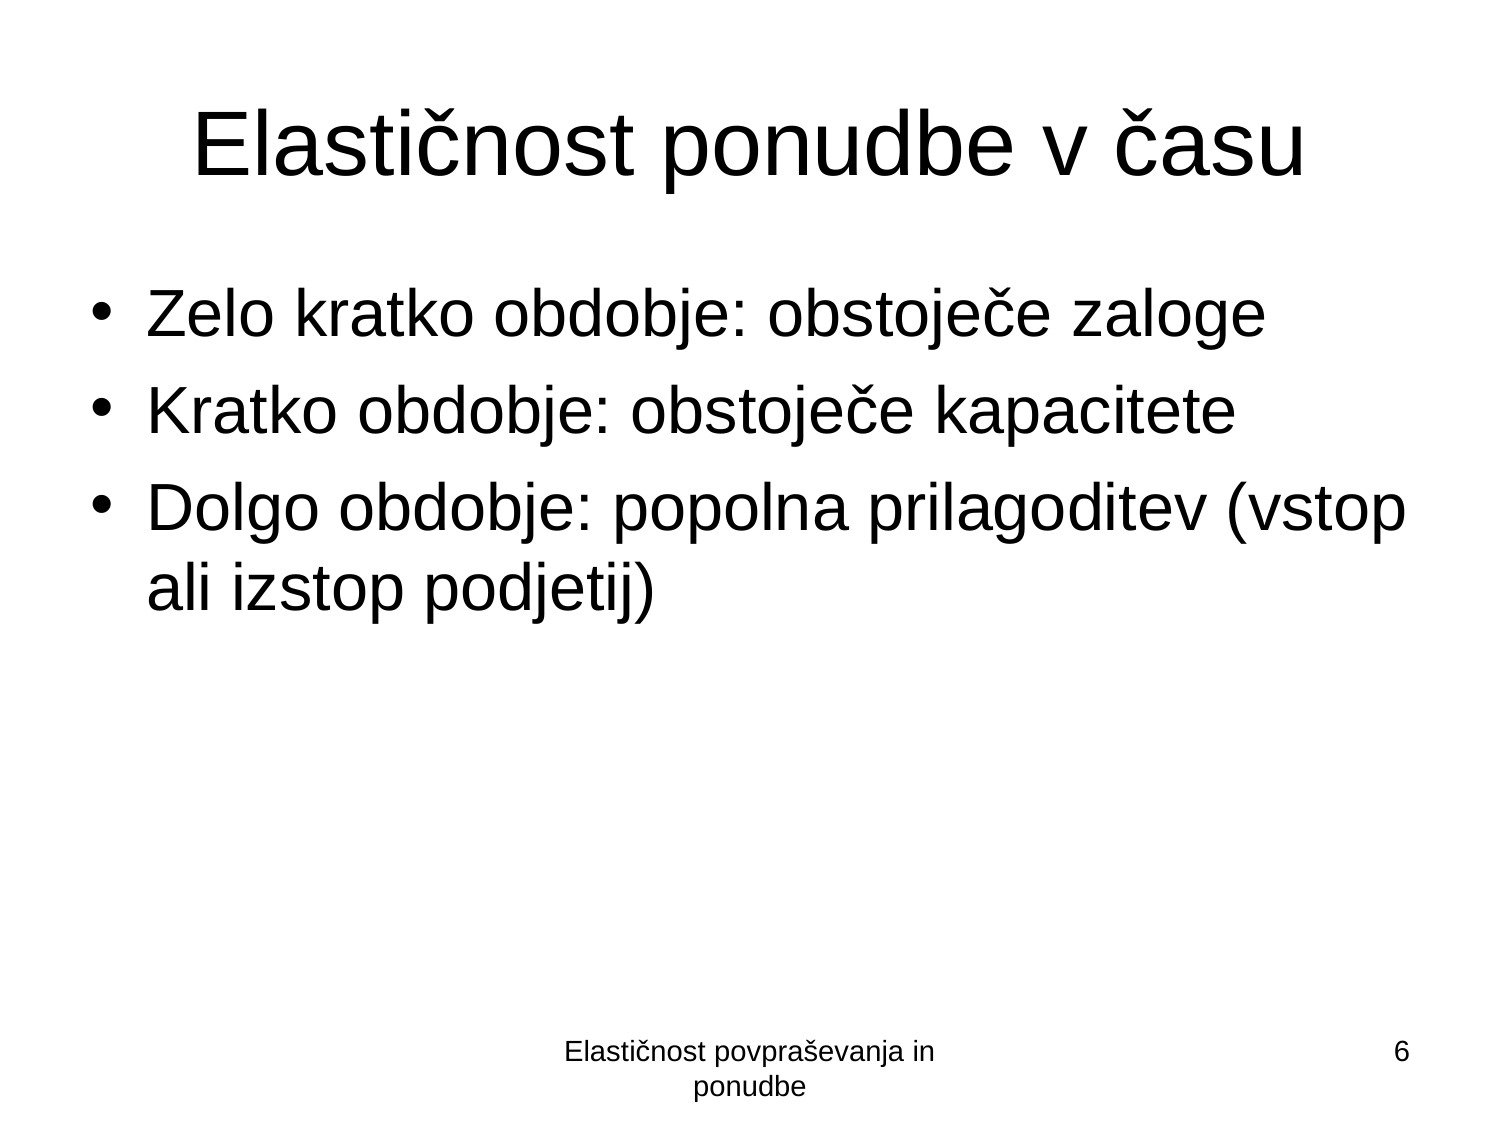

# Elastičnost ponudbe v času
Zelo kratko obdobje: obstoječe zaloge
Kratko obdobje: obstoječe kapacitete
Dolgo obdobje: popolna prilagoditev (vstop ali izstop podjetij)
Elastičnost povpraševanja in ponudbe